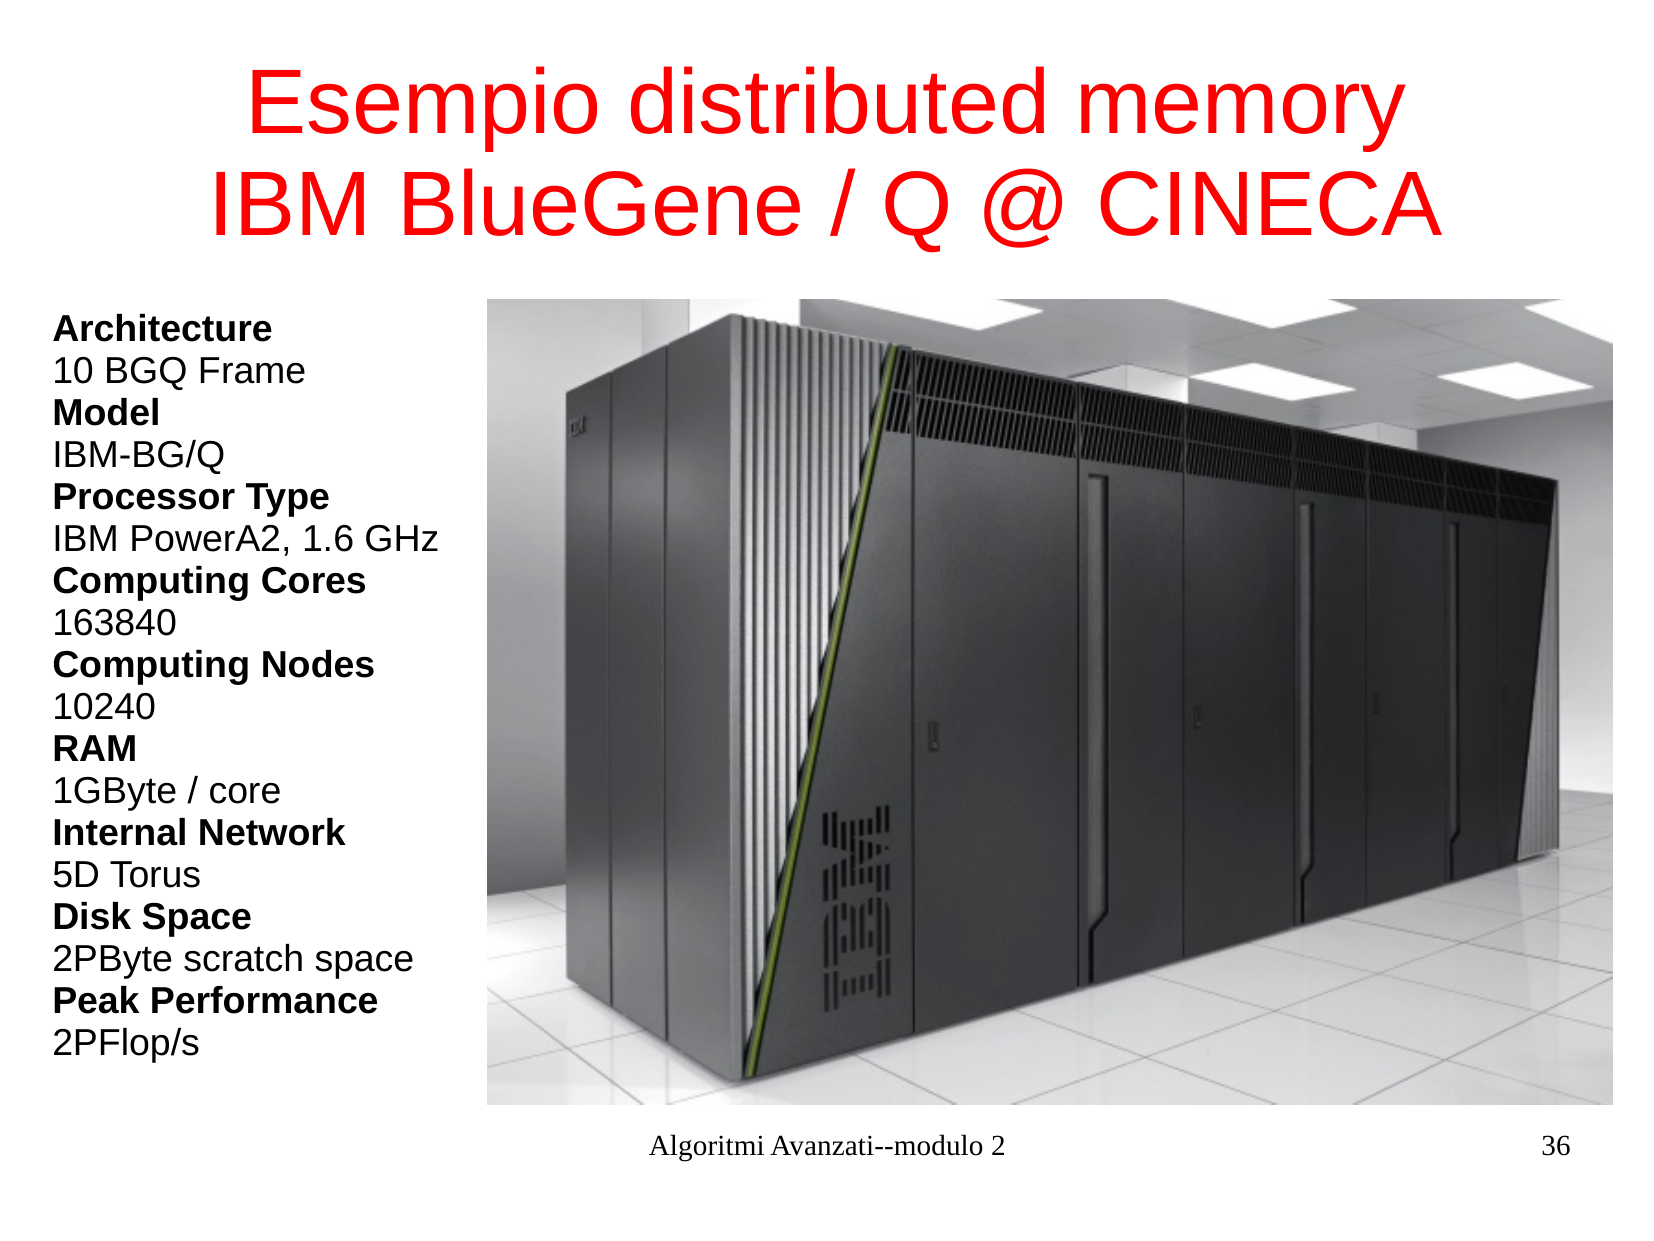

# Esempio distributed memory IBM BlueGene / Q @ CINECA
Architecture
10 BGQ Frame
Model
IBM-BG/Q
Processor Type
IBM PowerA2, 1.6 GHz
Computing Cores
163840
Computing Nodes
10240
RAM
1GByte / core
Internal Network
5D Torus
Disk Space
2PByte scratch space
Peak Performance
2PFlop/s
Algoritmi Avanzati--modulo 2
36